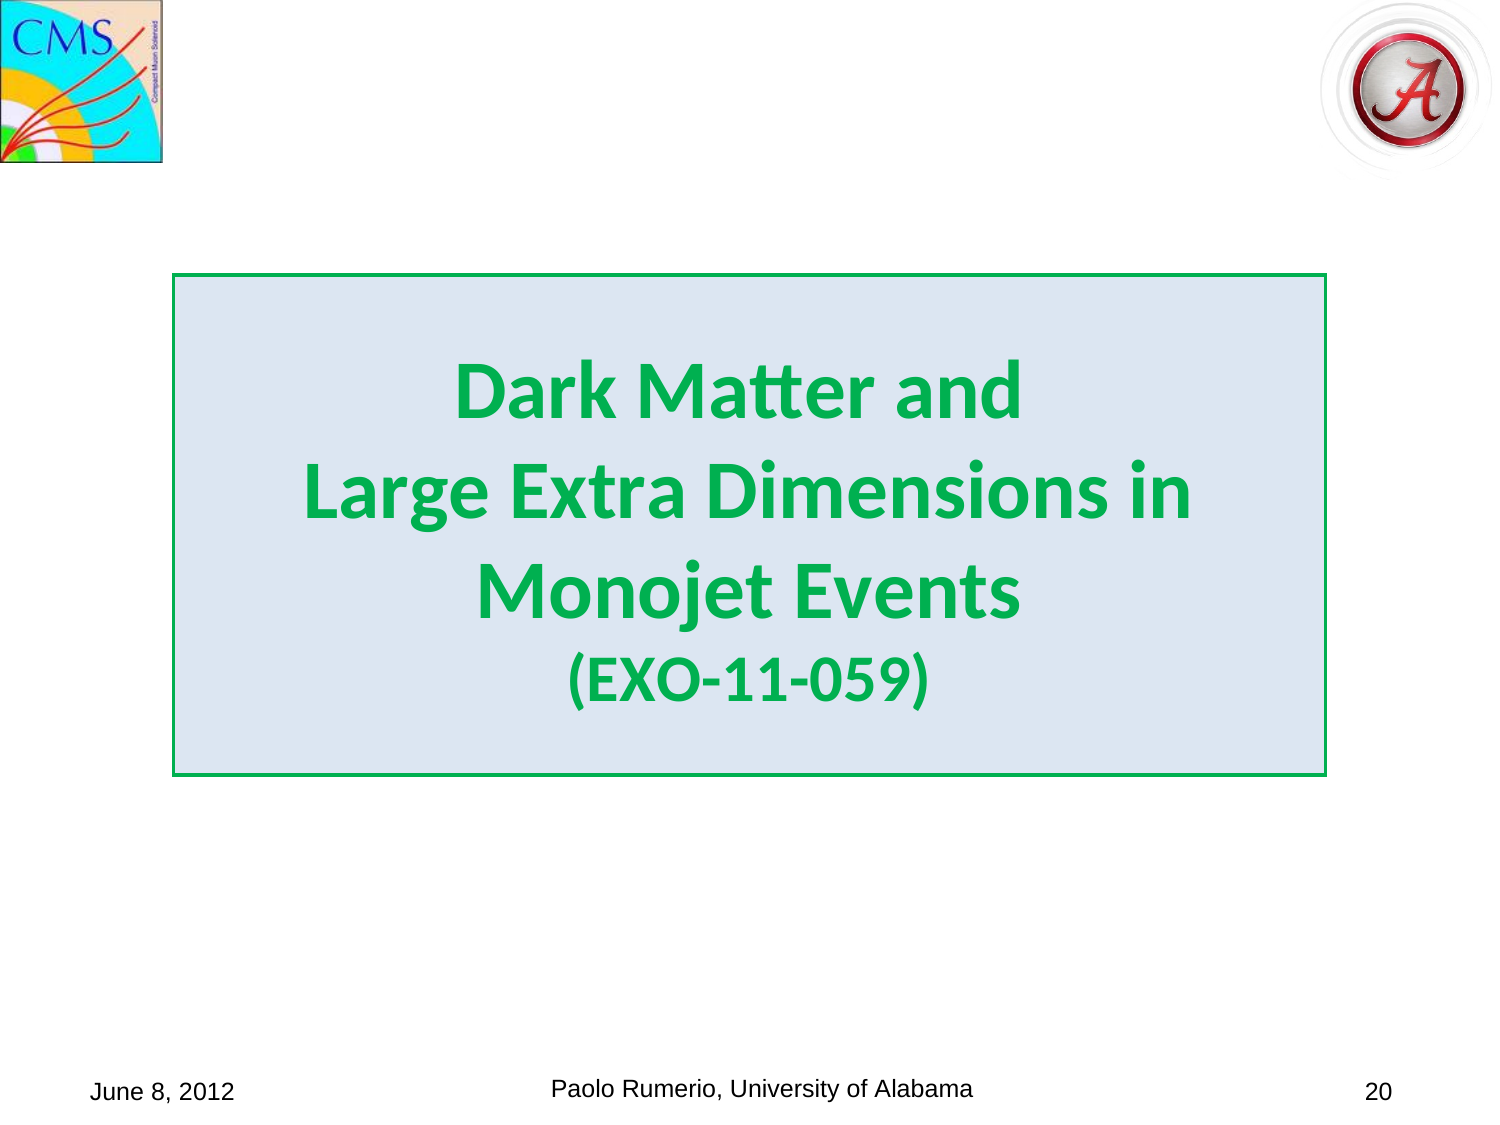

Dark Matter and
Large Extra Dimensions in Monojet Events
(EXO-11-059)
Paolo Rumerio, Univ. of Alabama
June 8, 2012
20